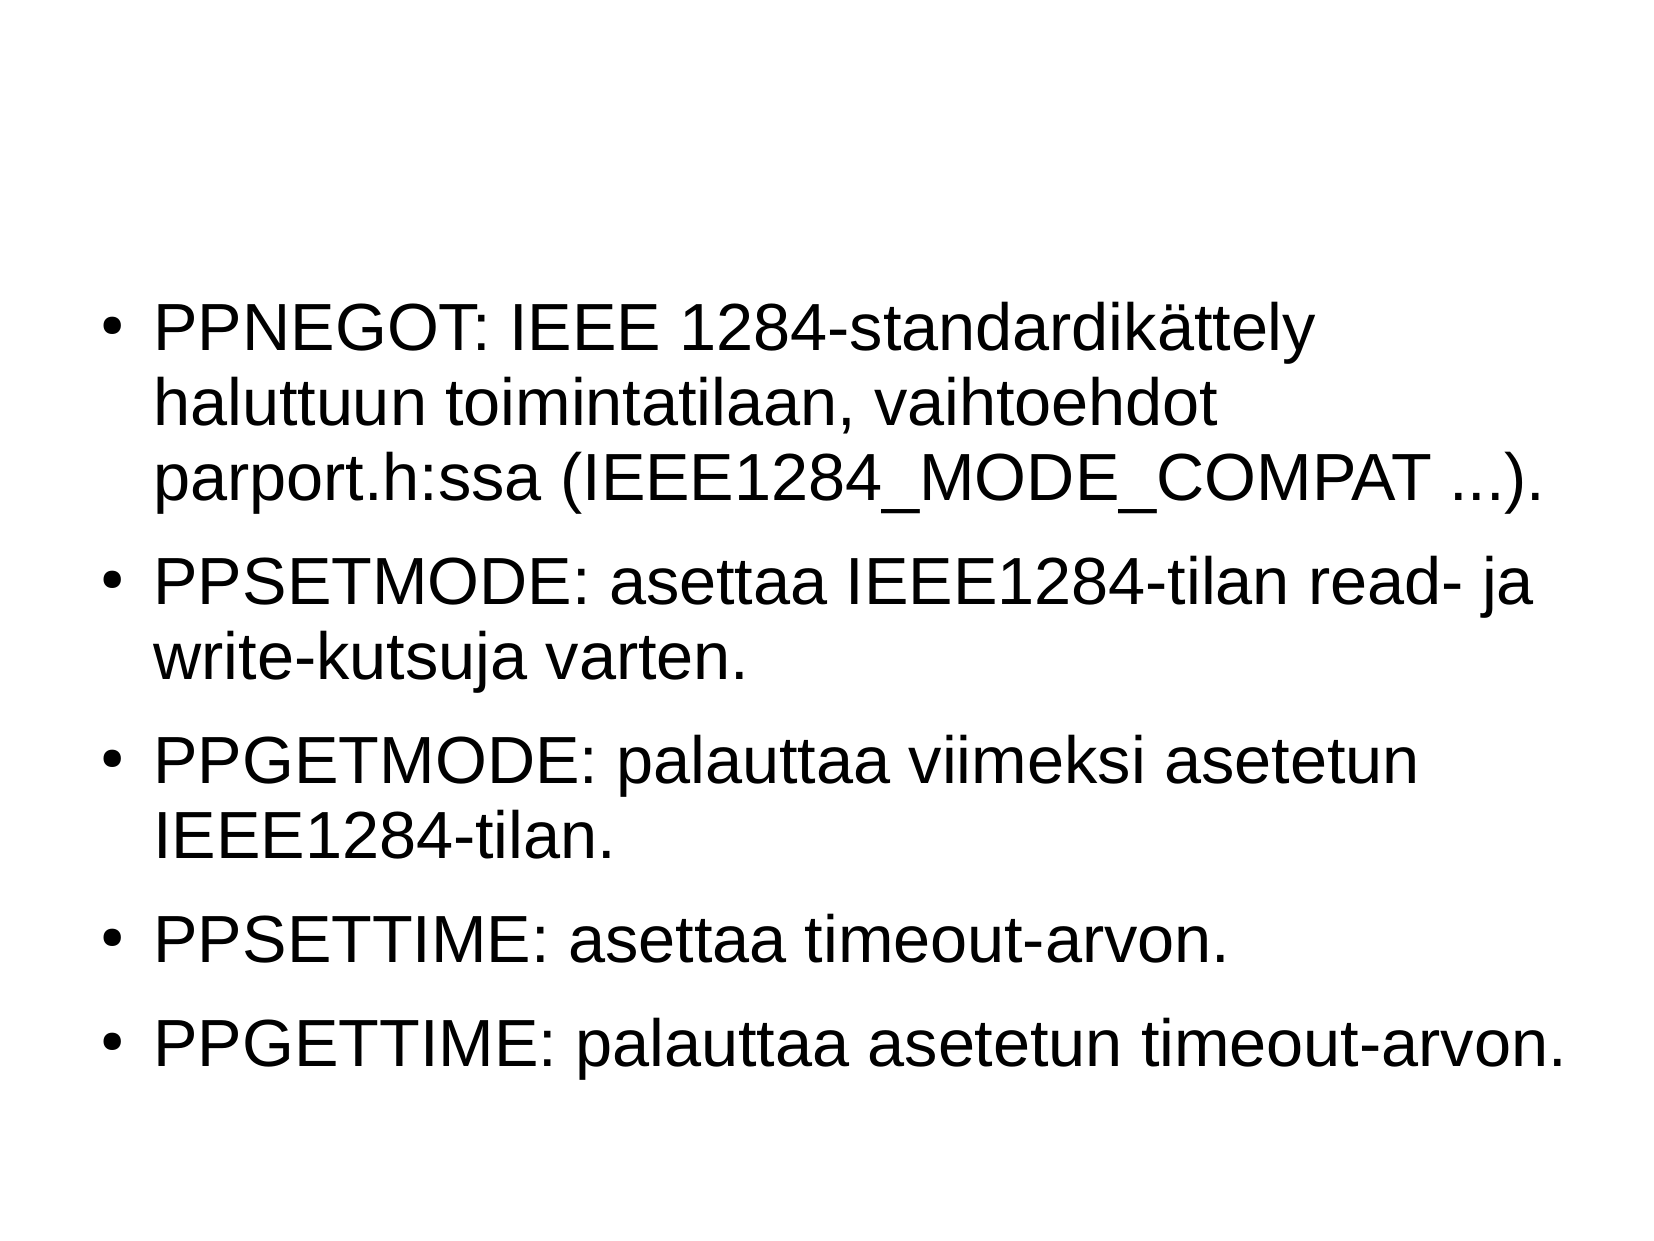

# PPNEGOT: IEEE 1284-standardikättely haluttuun toimintatilaan, vaihtoehdot parport.h:ssa (IEEE1284_MODE_COMPAT ...).
PPSETMODE: asettaa IEEE1284-tilan read- ja write-kutsuja varten.
PPGETMODE: palauttaa viimeksi asetetun IEEE1284-tilan.
PPSETTIME: asettaa timeout-arvon.
PPGETTIME: palauttaa asetetun timeout-arvon.